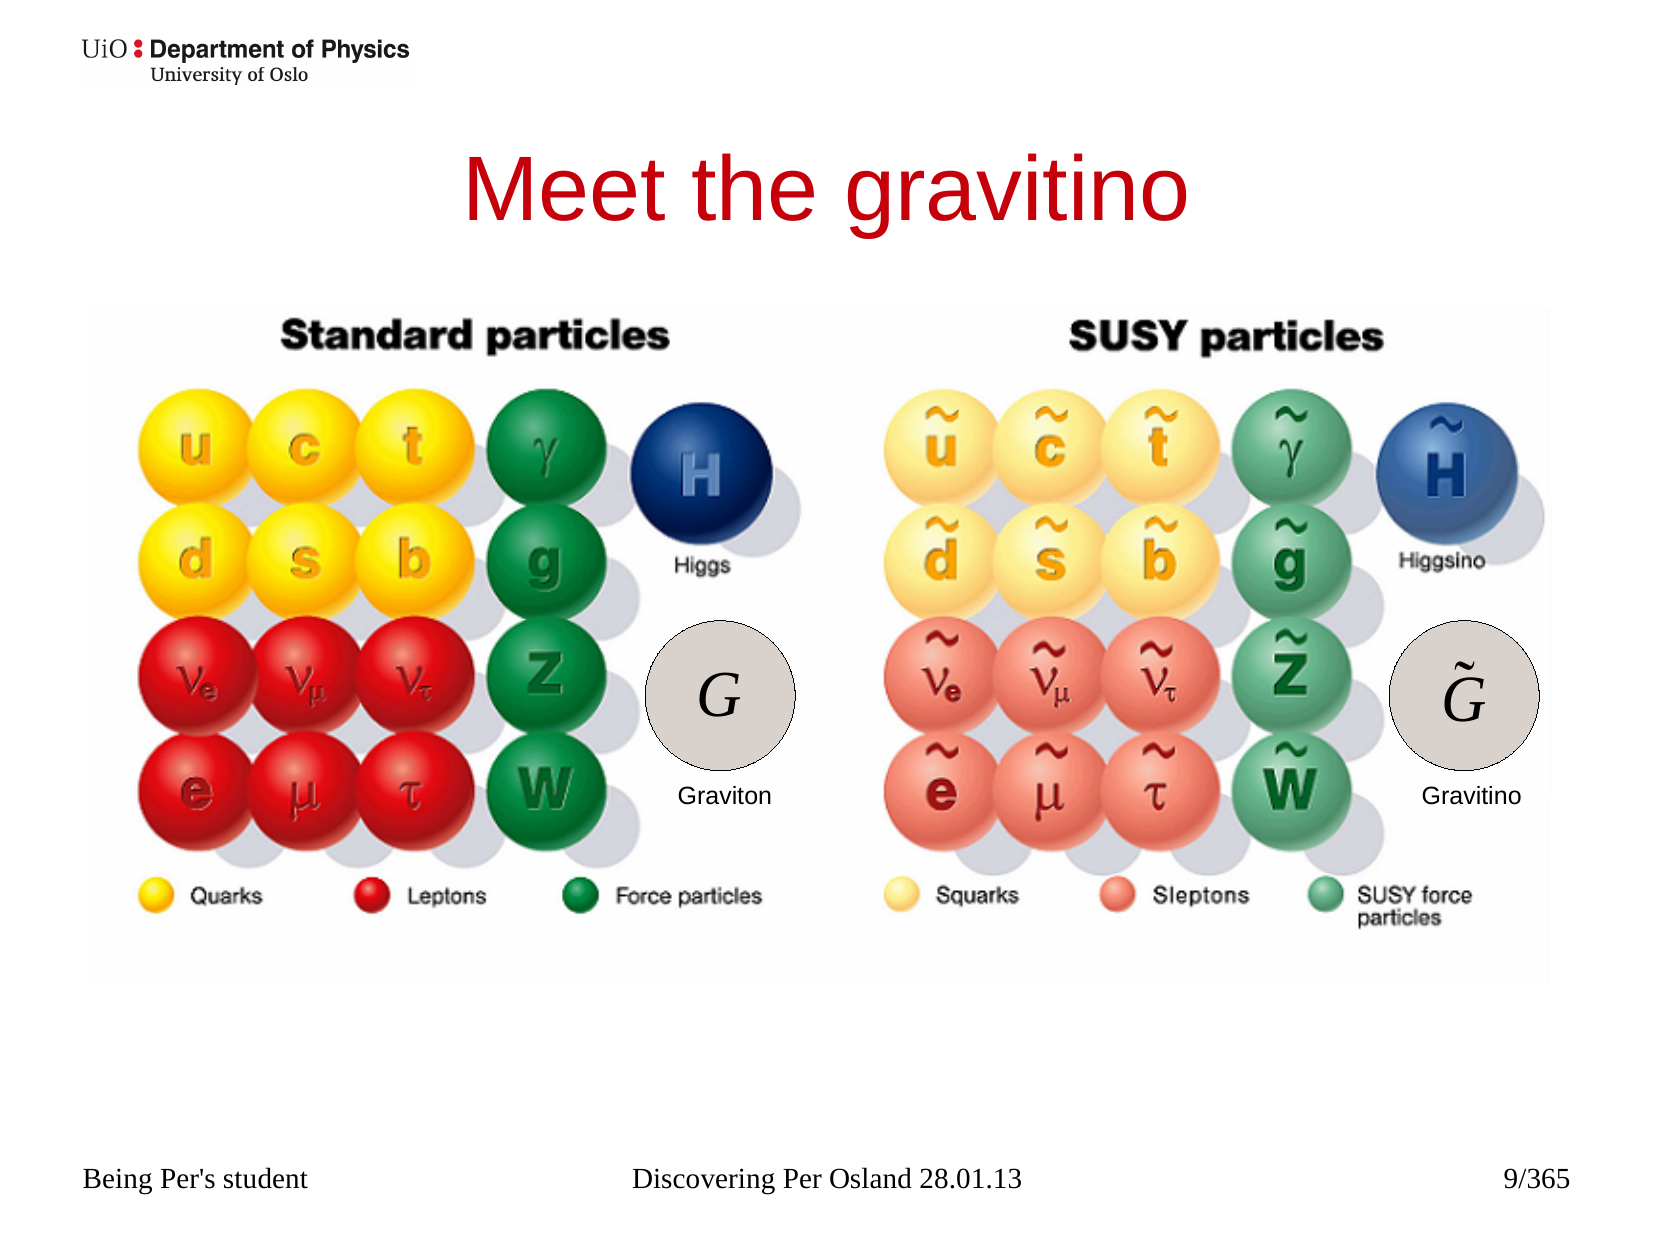

# Meet the gravitino
Gravitino
Graviton
Being Per's student
Discovering Per Osland 28.01.13
9